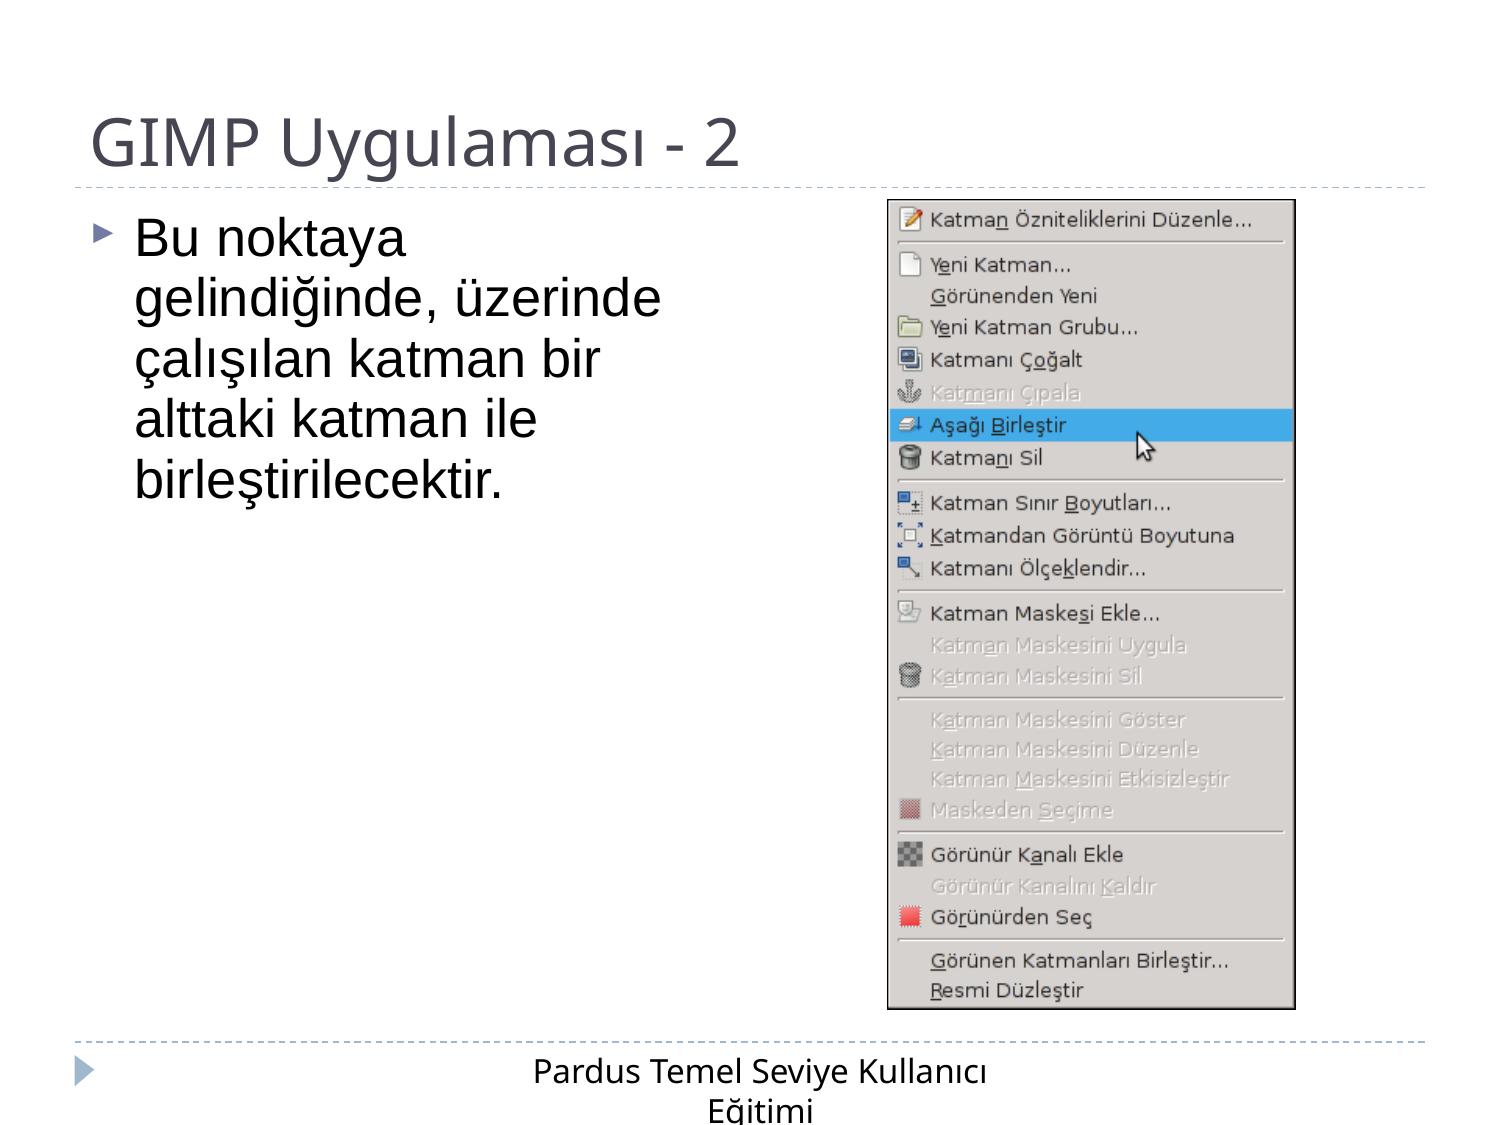

# GIMP Uygulaması - 2
Bu noktaya gelindiğinde, üzerinde çalışılan katman bir alttaki katman ile birleştirilecektir.